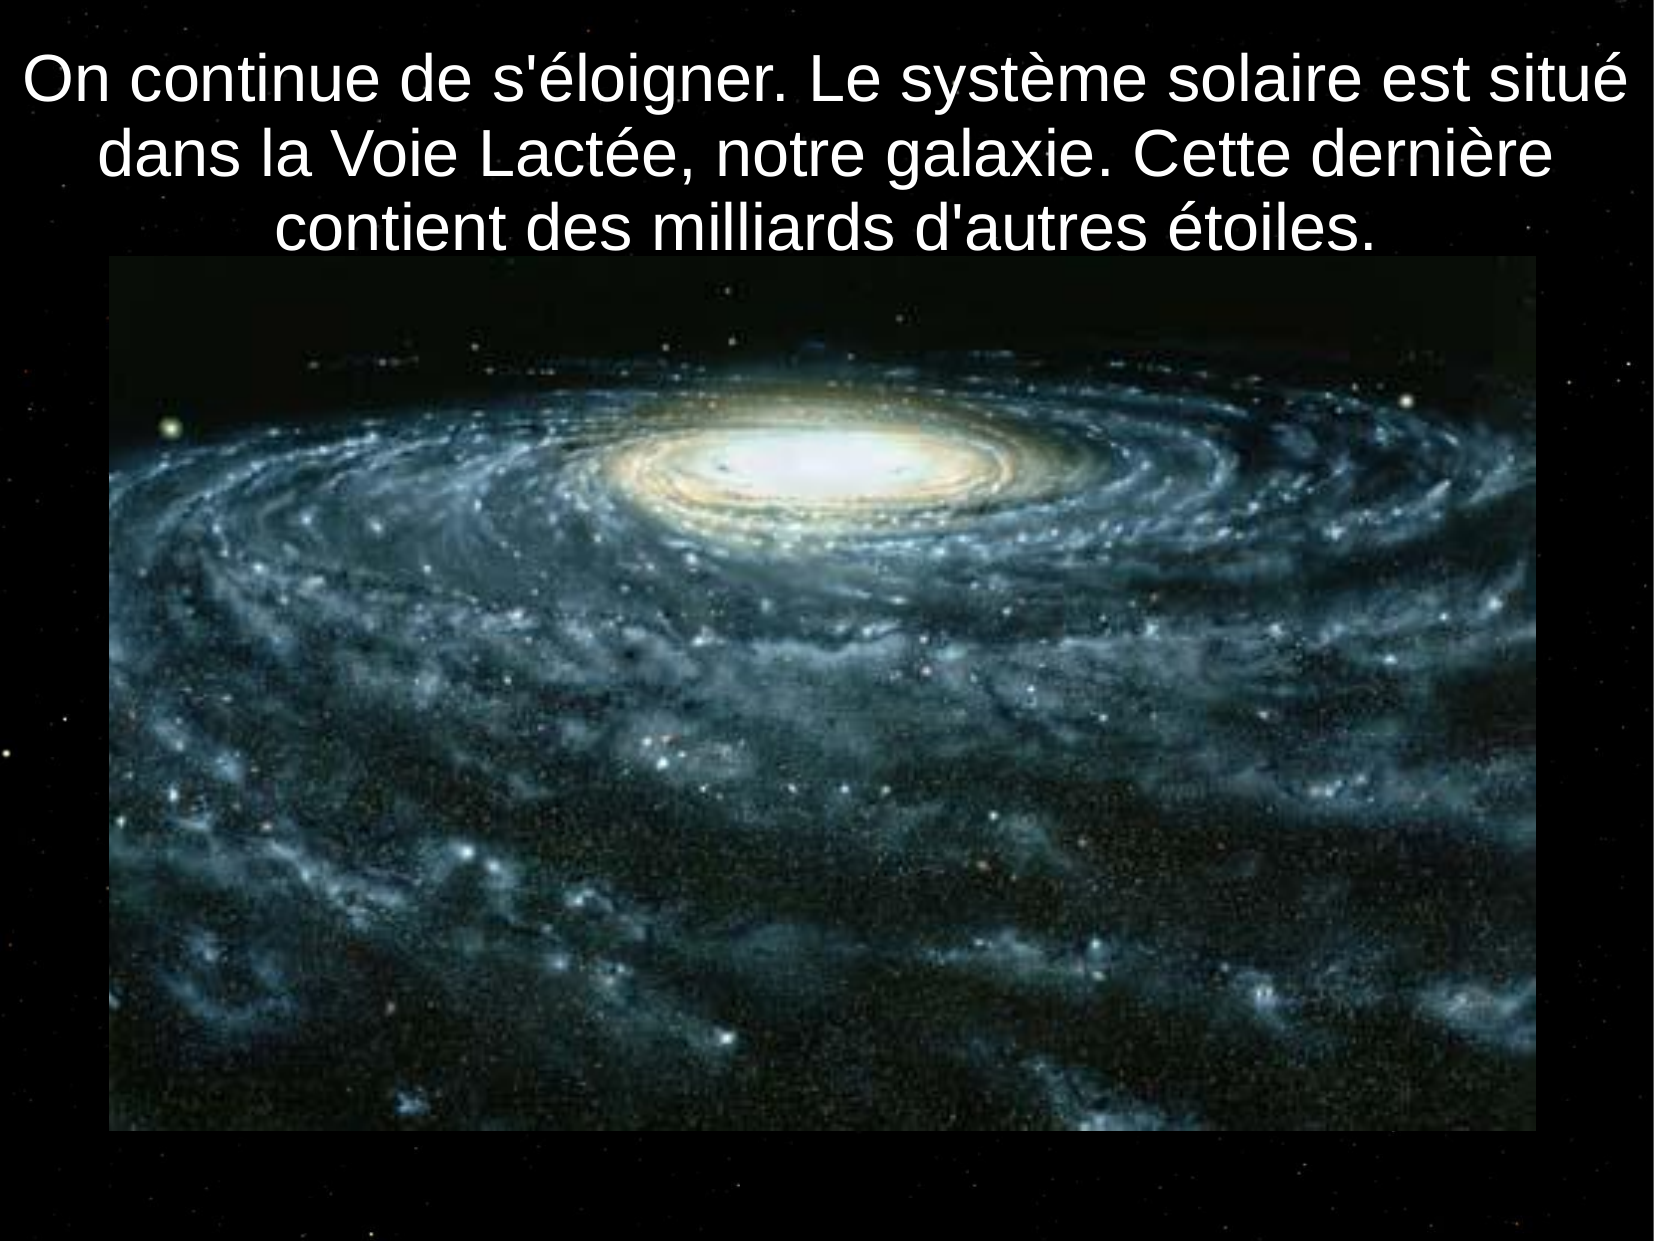

# On continue de s'éloigner. Le système solaire est situé dans la Voie Lactée, notre galaxie. Cette dernière contient des milliards d'autres étoiles.